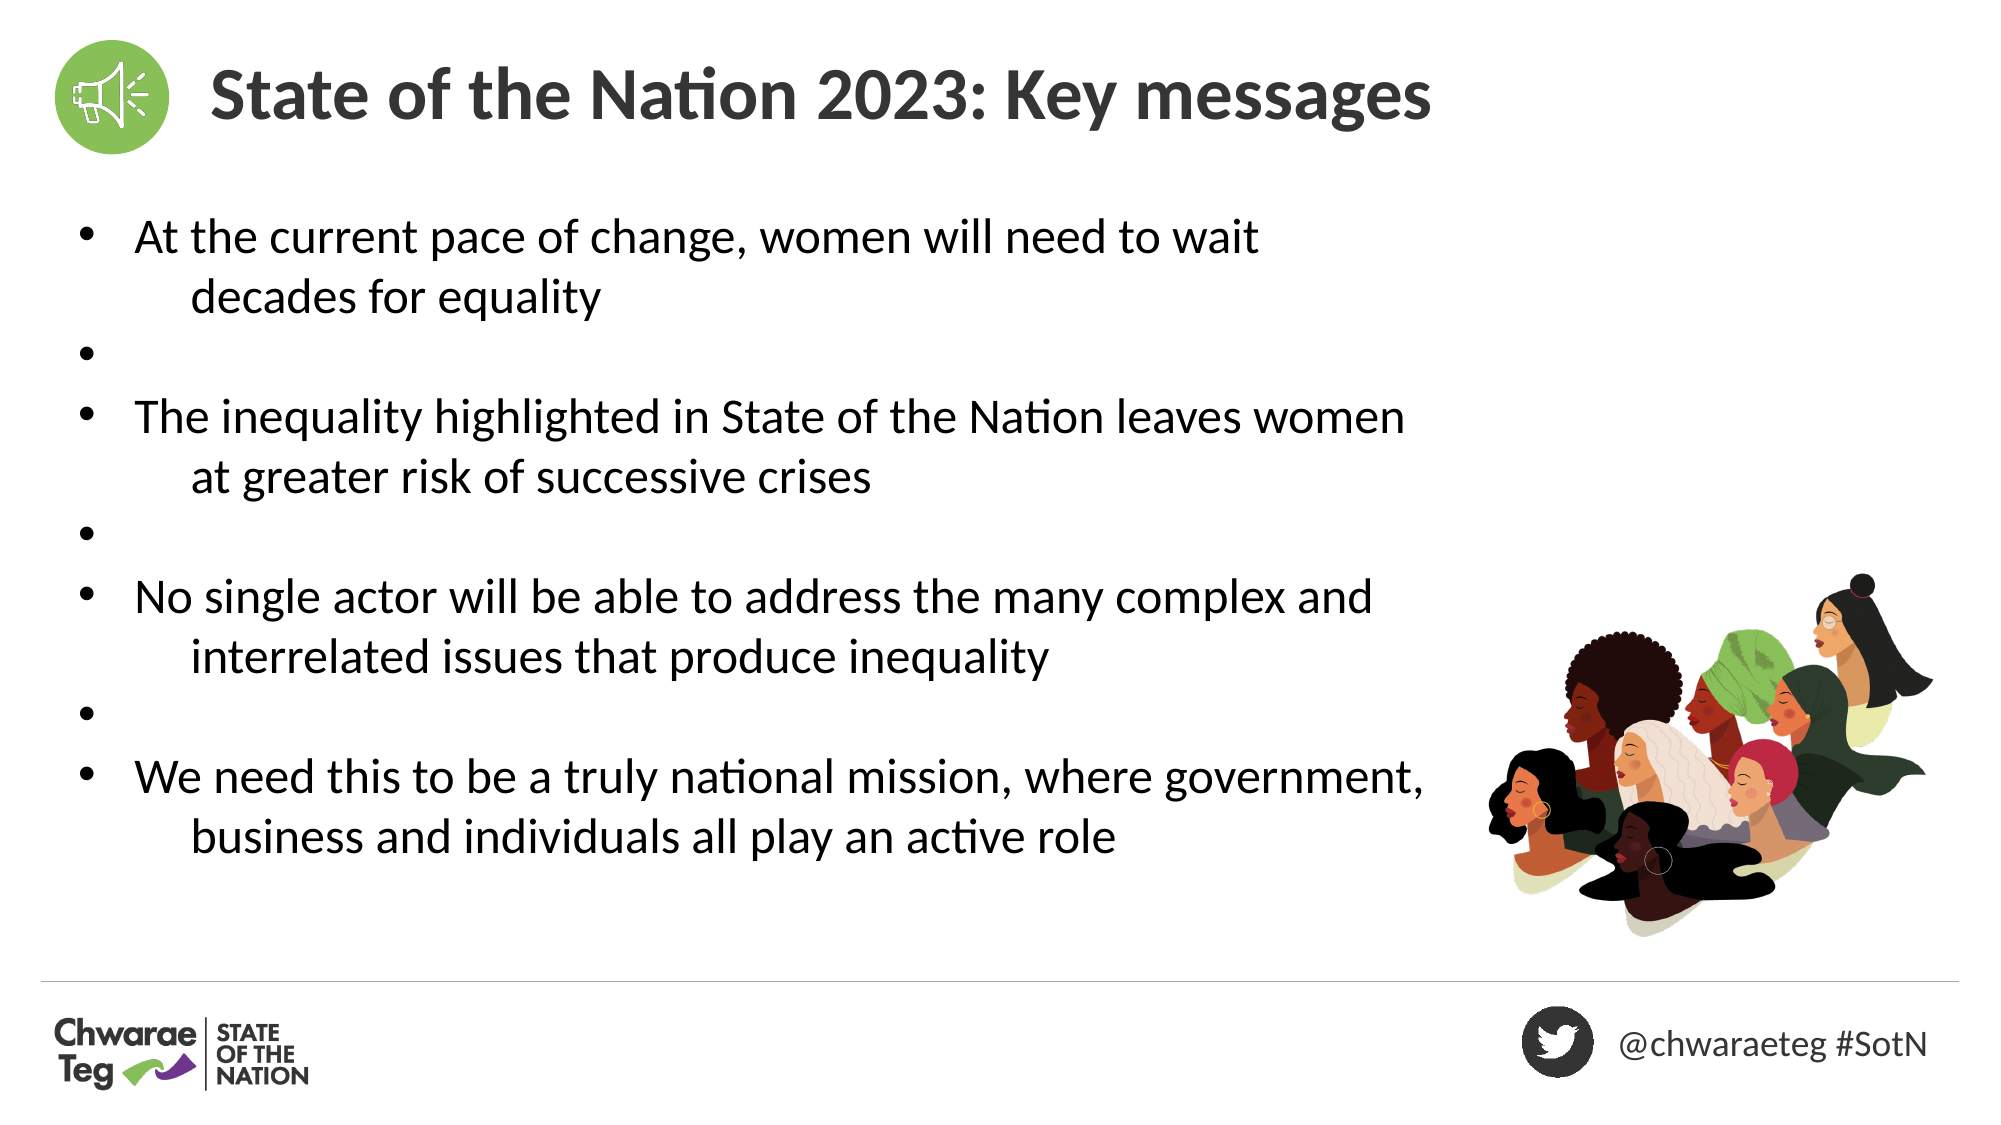

State of the Nation 2023: Key messages
At the current pace of change, women will need to wait decades for equality
The inequality highlighted in State of the Nation leaves women at greater risk of successive crises
No single actor will be able to address the many complex and interrelated issues that produce inequality
We need this to be a truly national mission, where government, business and individuals all play an active role
@chwaraeteg #SotN